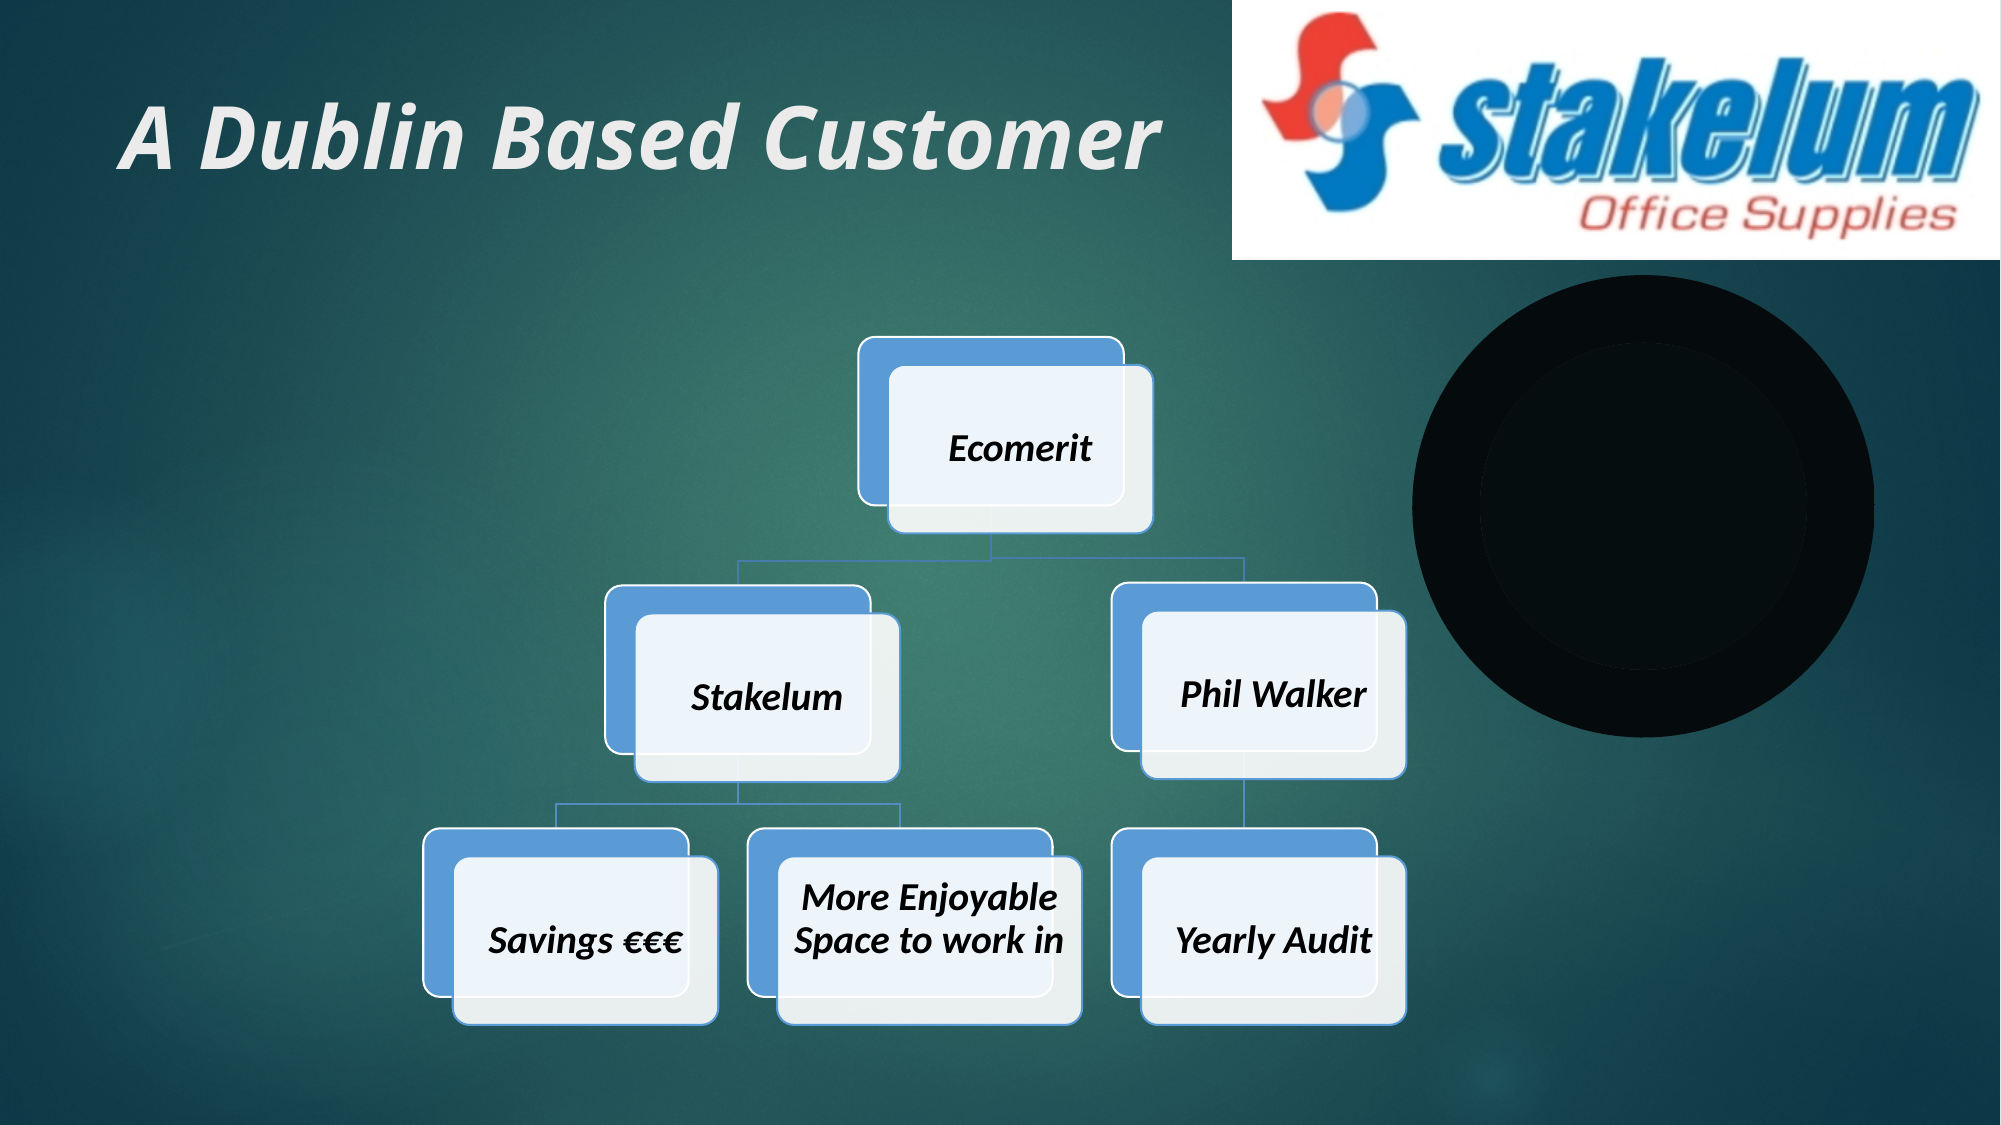

# A Dublin Based Customer
Ecomerit
Phil Walker
Stakelum
Savings €€€
More Enjoyable Space to work in
Yearly Audit